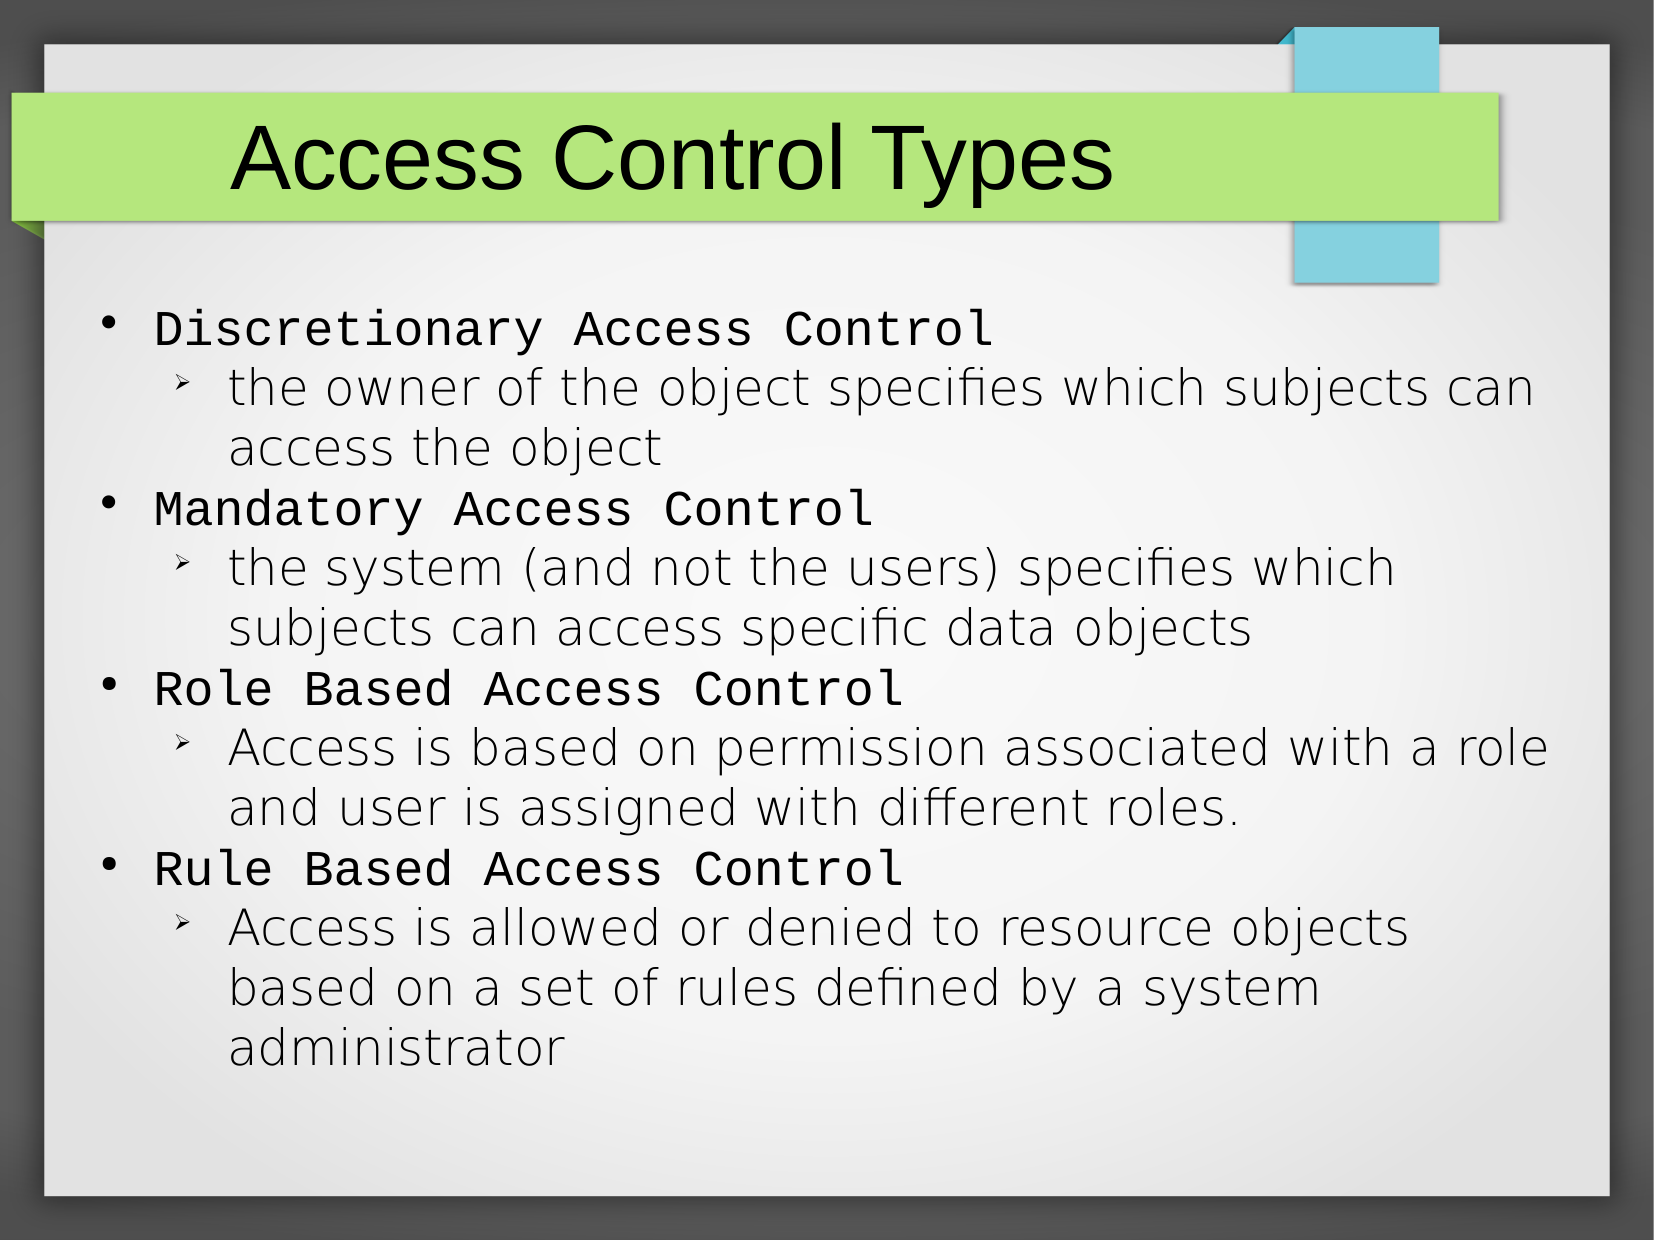

Access Control Types
Discretionary Access Control
the owner of the object specifies which subjects can access the object
Mandatory Access Control
the system (and not the users) specifies which subjects can access specific data objects
Role Based Access Control
Access is based on permission associated with a role and user is assigned with different roles.
Rule Based Access Control
Access is allowed or denied to resource objects based on a set of rules defined by a system administrator